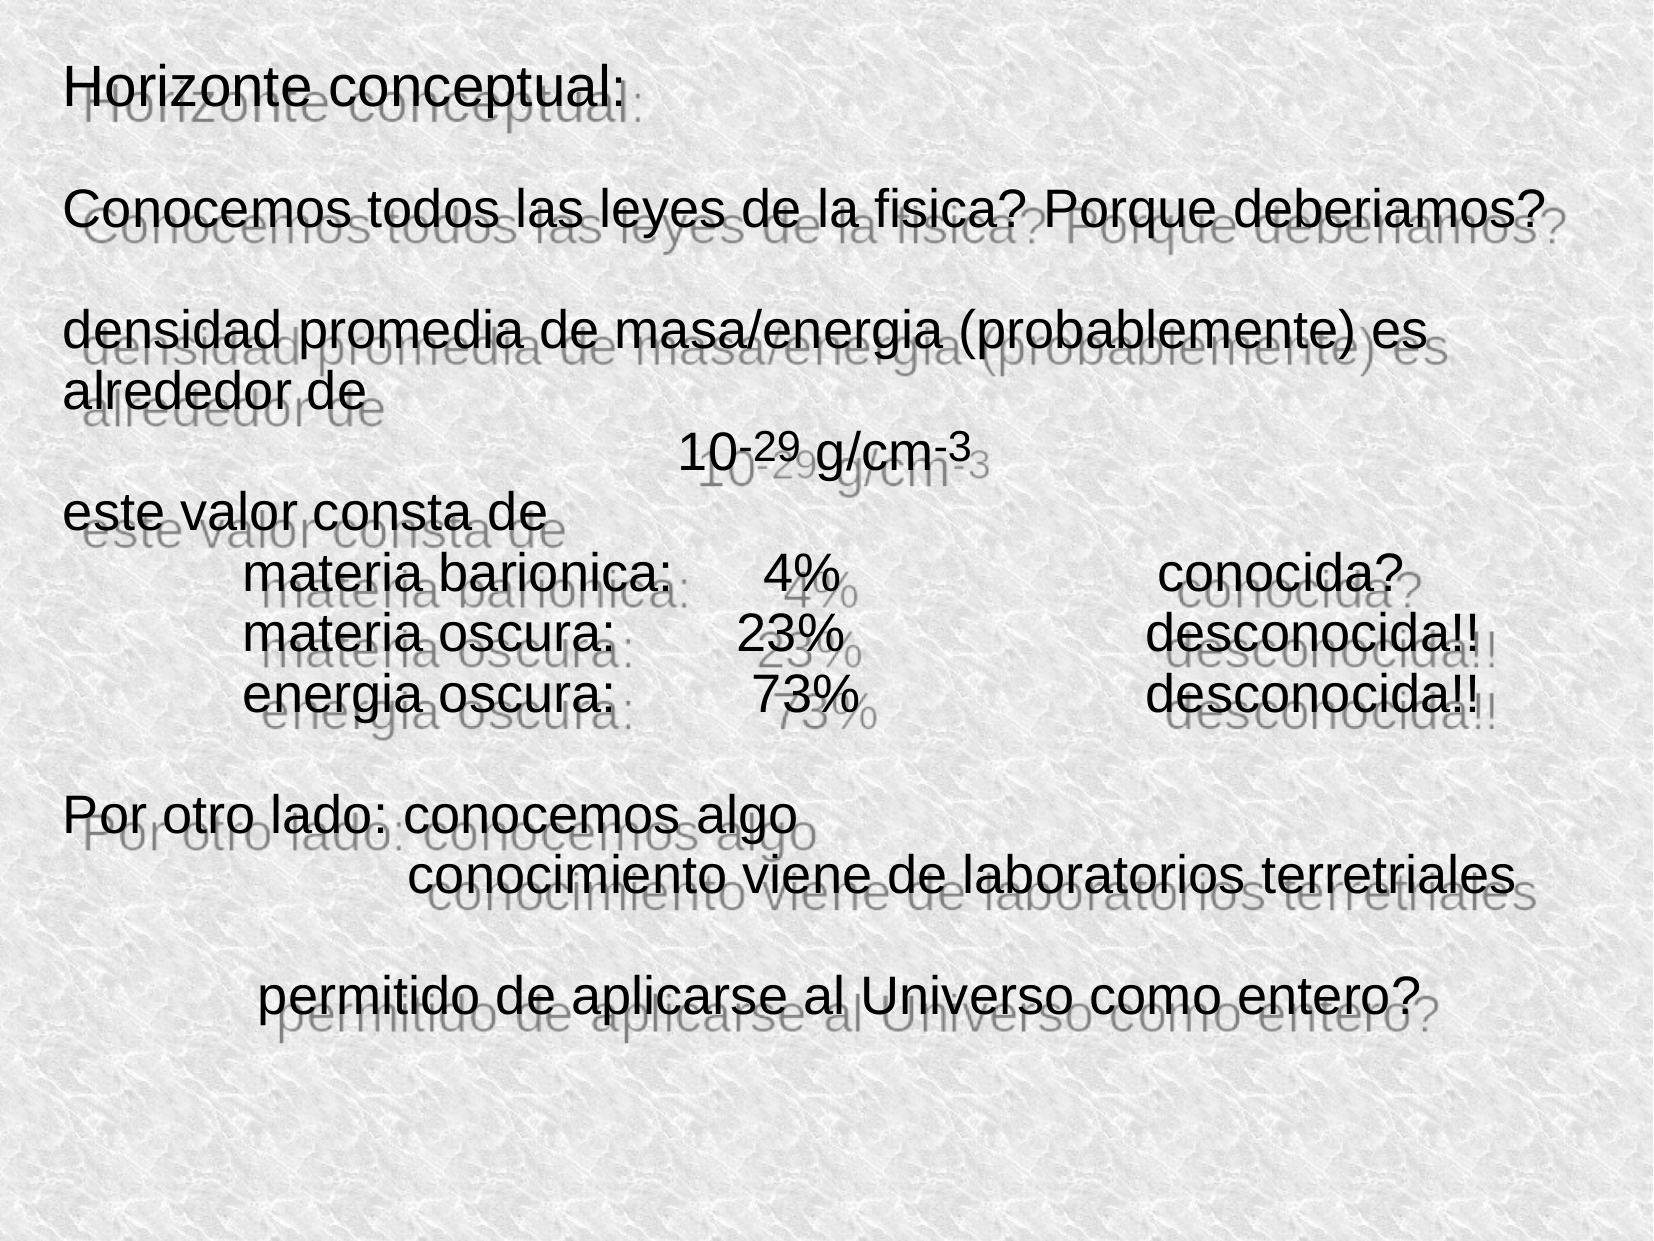

Horizonte conceptual:
Conocemos todos las leyes de la fisica? Porque deberiamos?
densidad promedia de masa/energia (probablemente) es
alrededor de
 10-29 g/cm-3
este valor consta de
 materia barionica: 4% conocida?
 materia oscura: 23% desconocida!!
 energia oscura: 73% desconocida!!
Por otro lado: conocemos algo
 conocimiento viene de laboratorios terretriales
 permitido de aplicarse al Universo como entero?